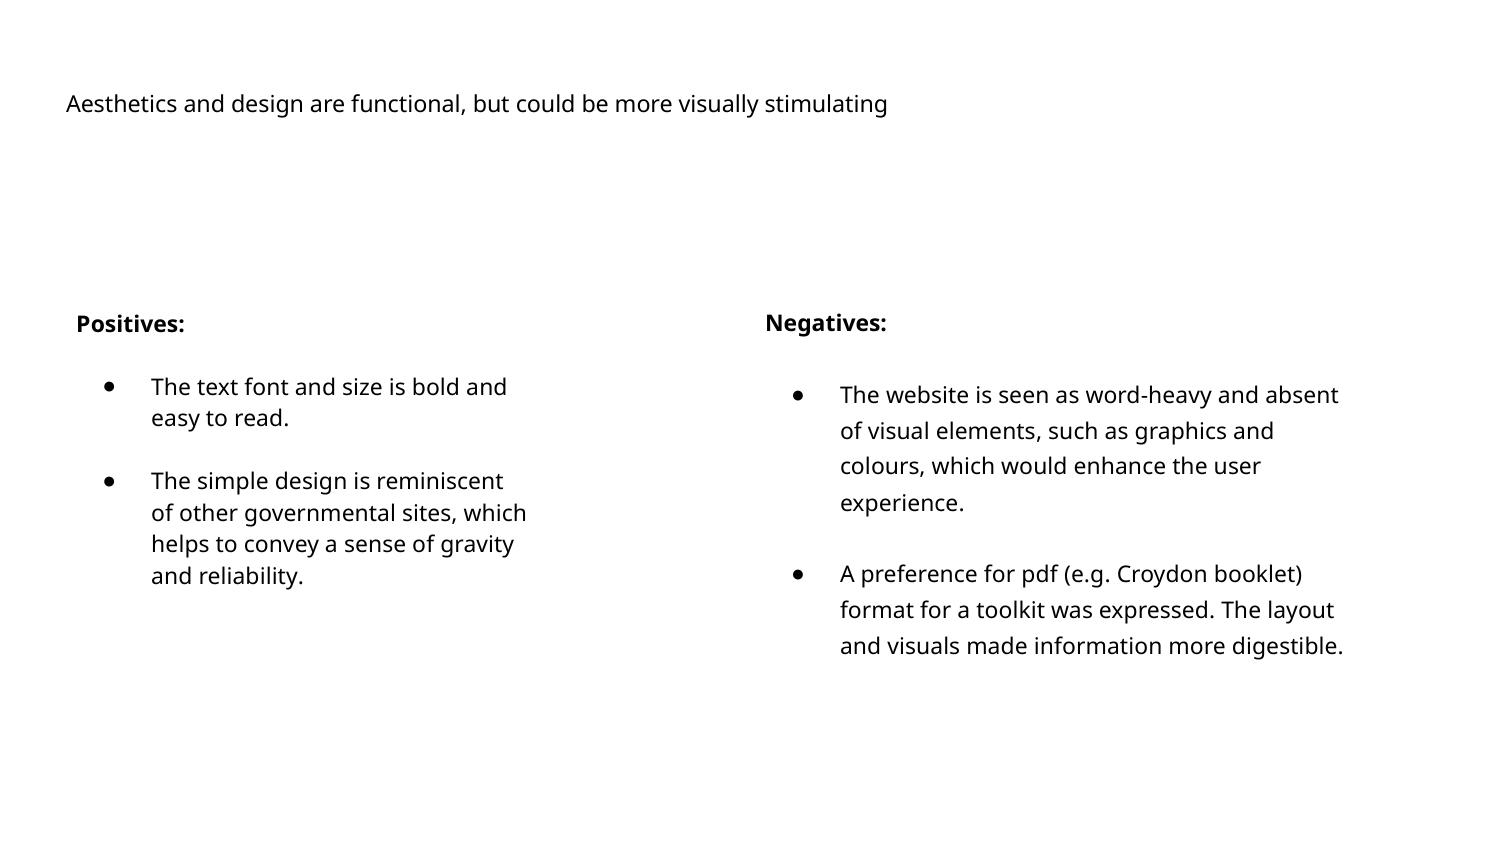

# Aesthetics and design are functional, but could be more visually stimulating
Negatives:
The website is seen as word-heavy and absent of visual elements, such as graphics and colours, which would enhance the user experience.
A preference for pdf (e.g. Croydon booklet) format for a toolkit was expressed. The layout and visuals made information more digestible.
Positives:
The text font and size is bold and easy to read.
The simple design is reminiscent of other governmental sites, which helps to convey a sense of gravity and reliability.